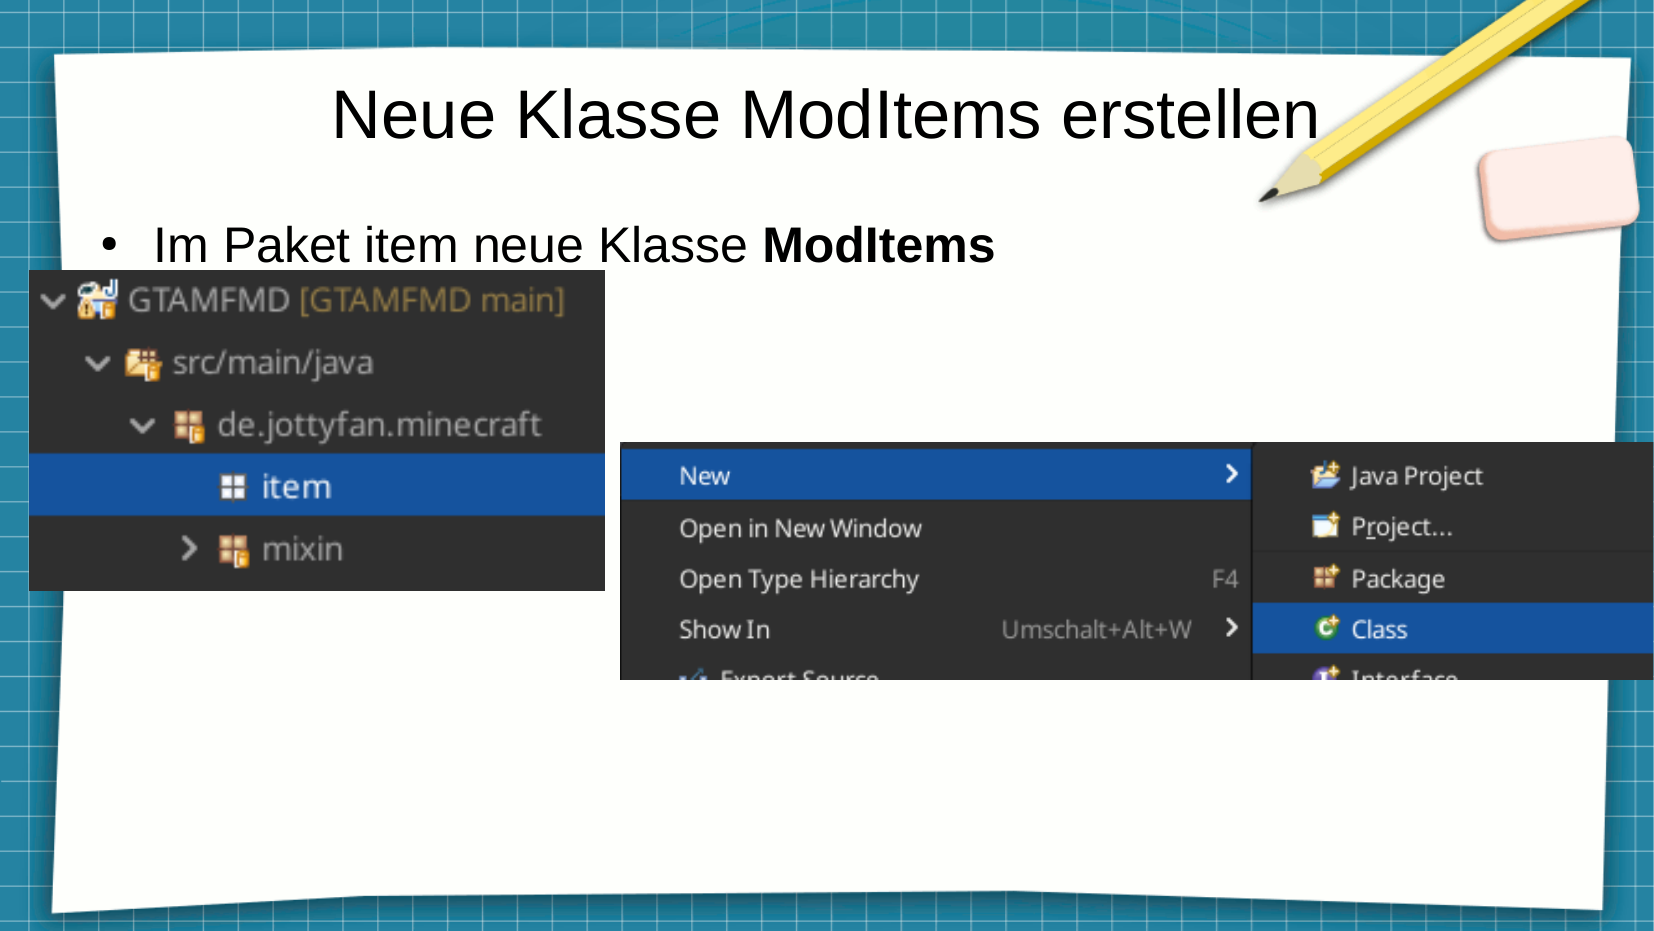

# Neue Klasse ModItems erstellen
Im Paket item neue Klasse ModItems